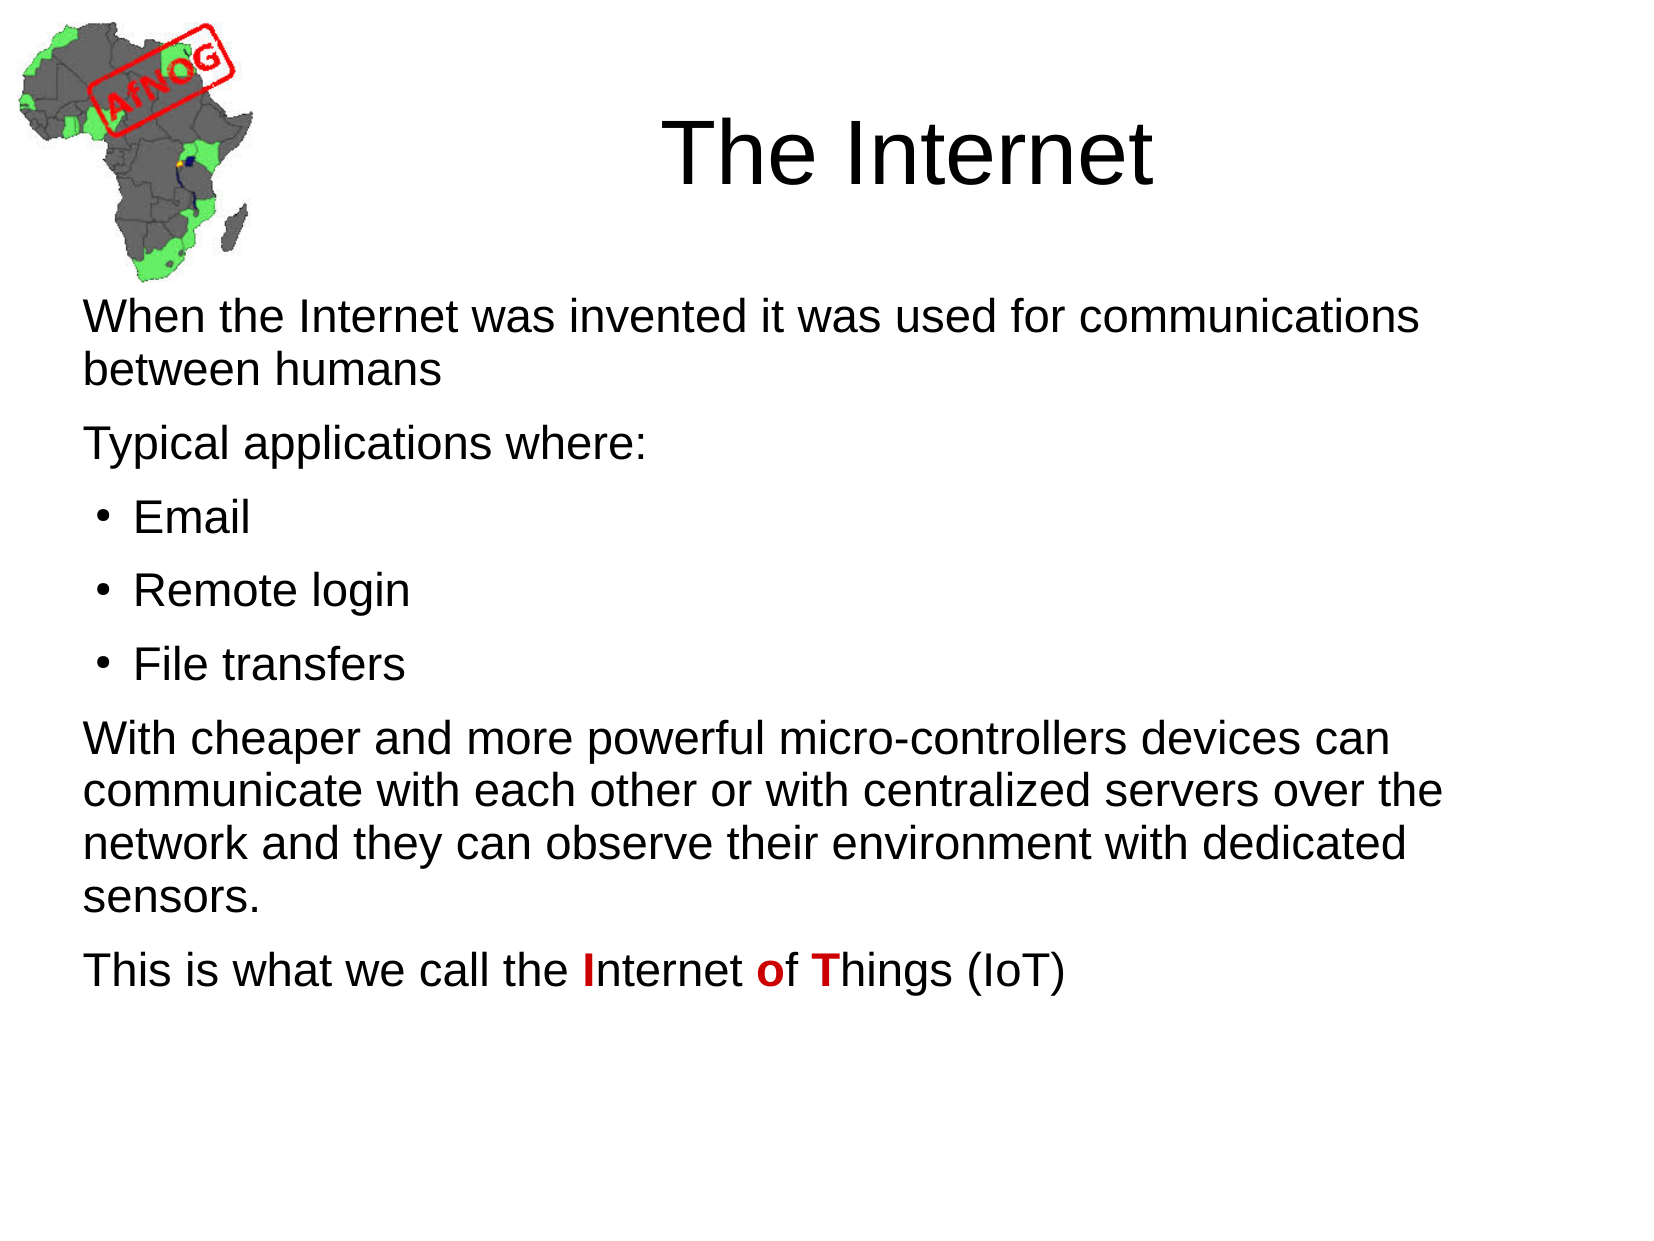

# The Internet
When the Internet was invented it was used for communications between humans
Typical applications where:
Email
Remote login
File transfers
With cheaper and more powerful micro-controllers devices can communicate with each other or with centralized servers over the network and they can observe their environment with dedicated sensors.
This is what we call the Internet of Things (IoT)